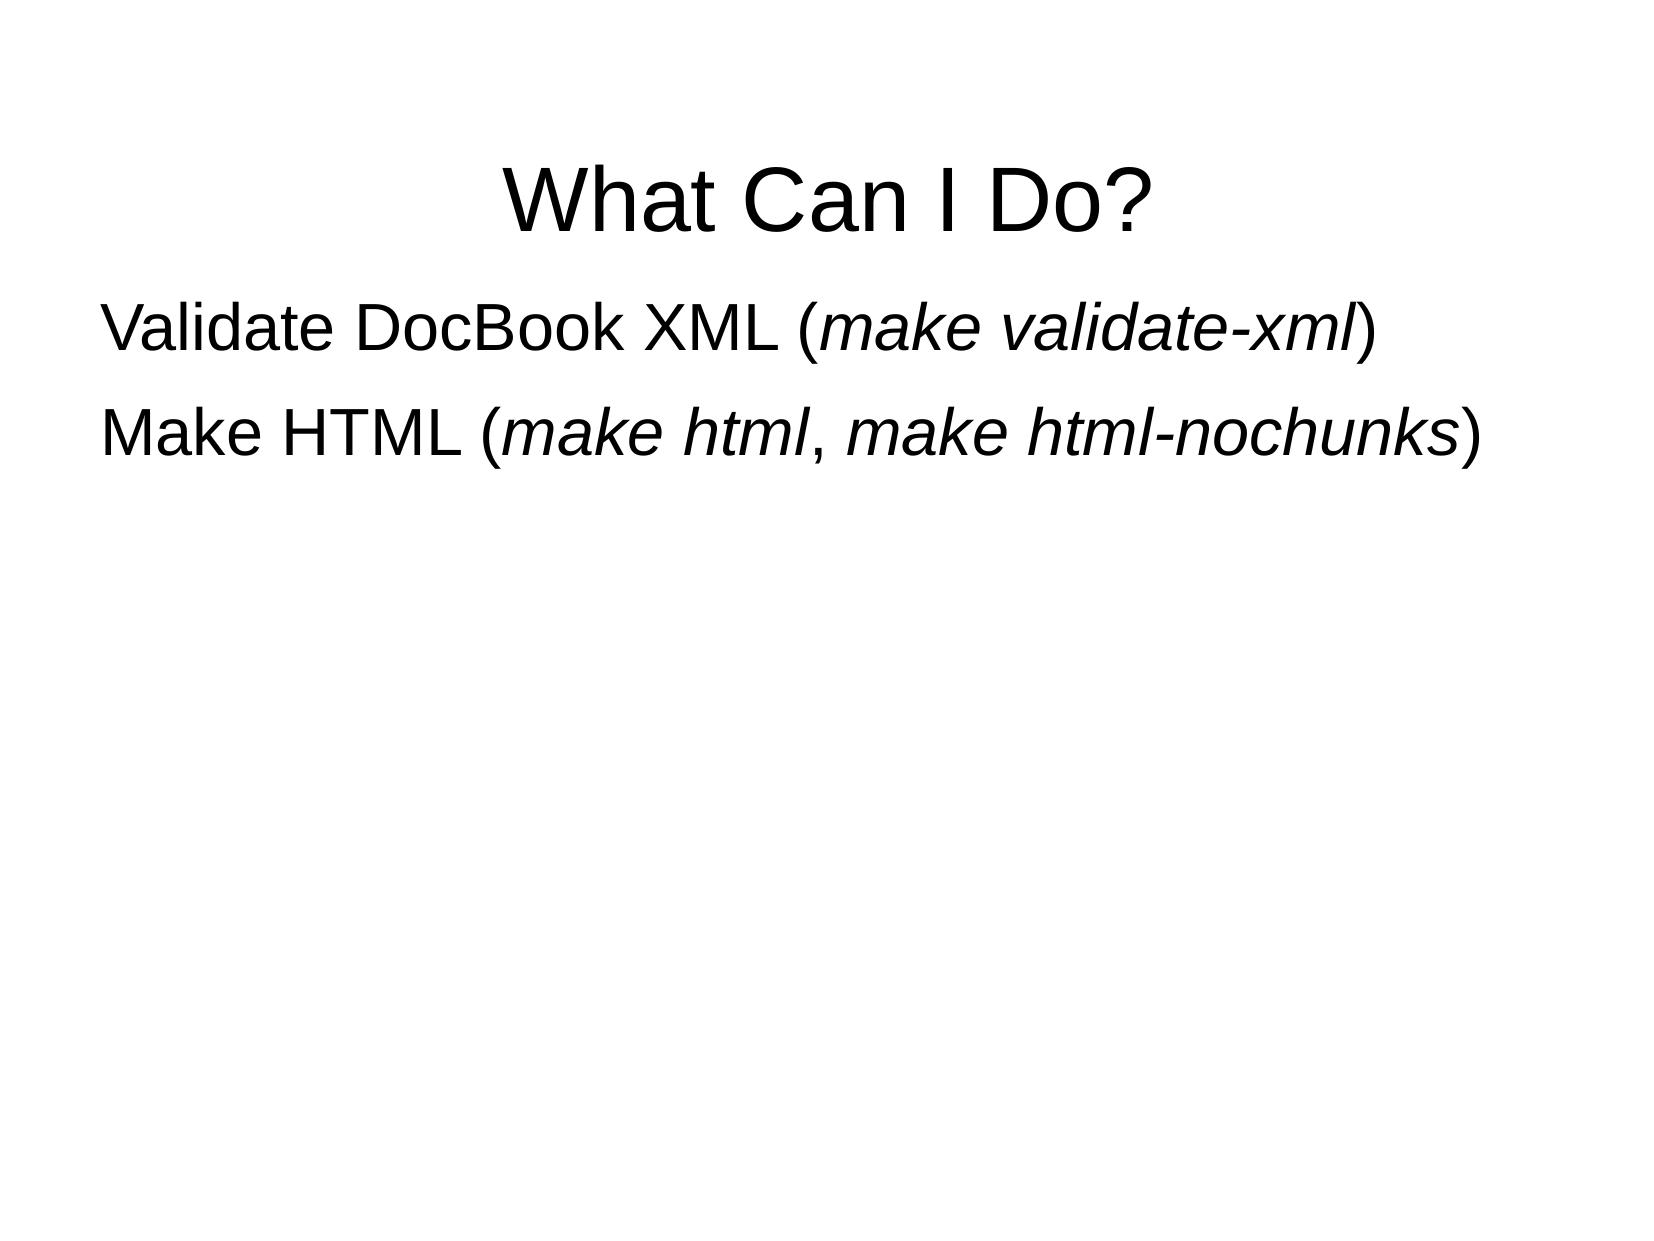

# What Can I Do?
Validate DocBook XML (make validate-xml)
Make HTML (make html, make html-nochunks)